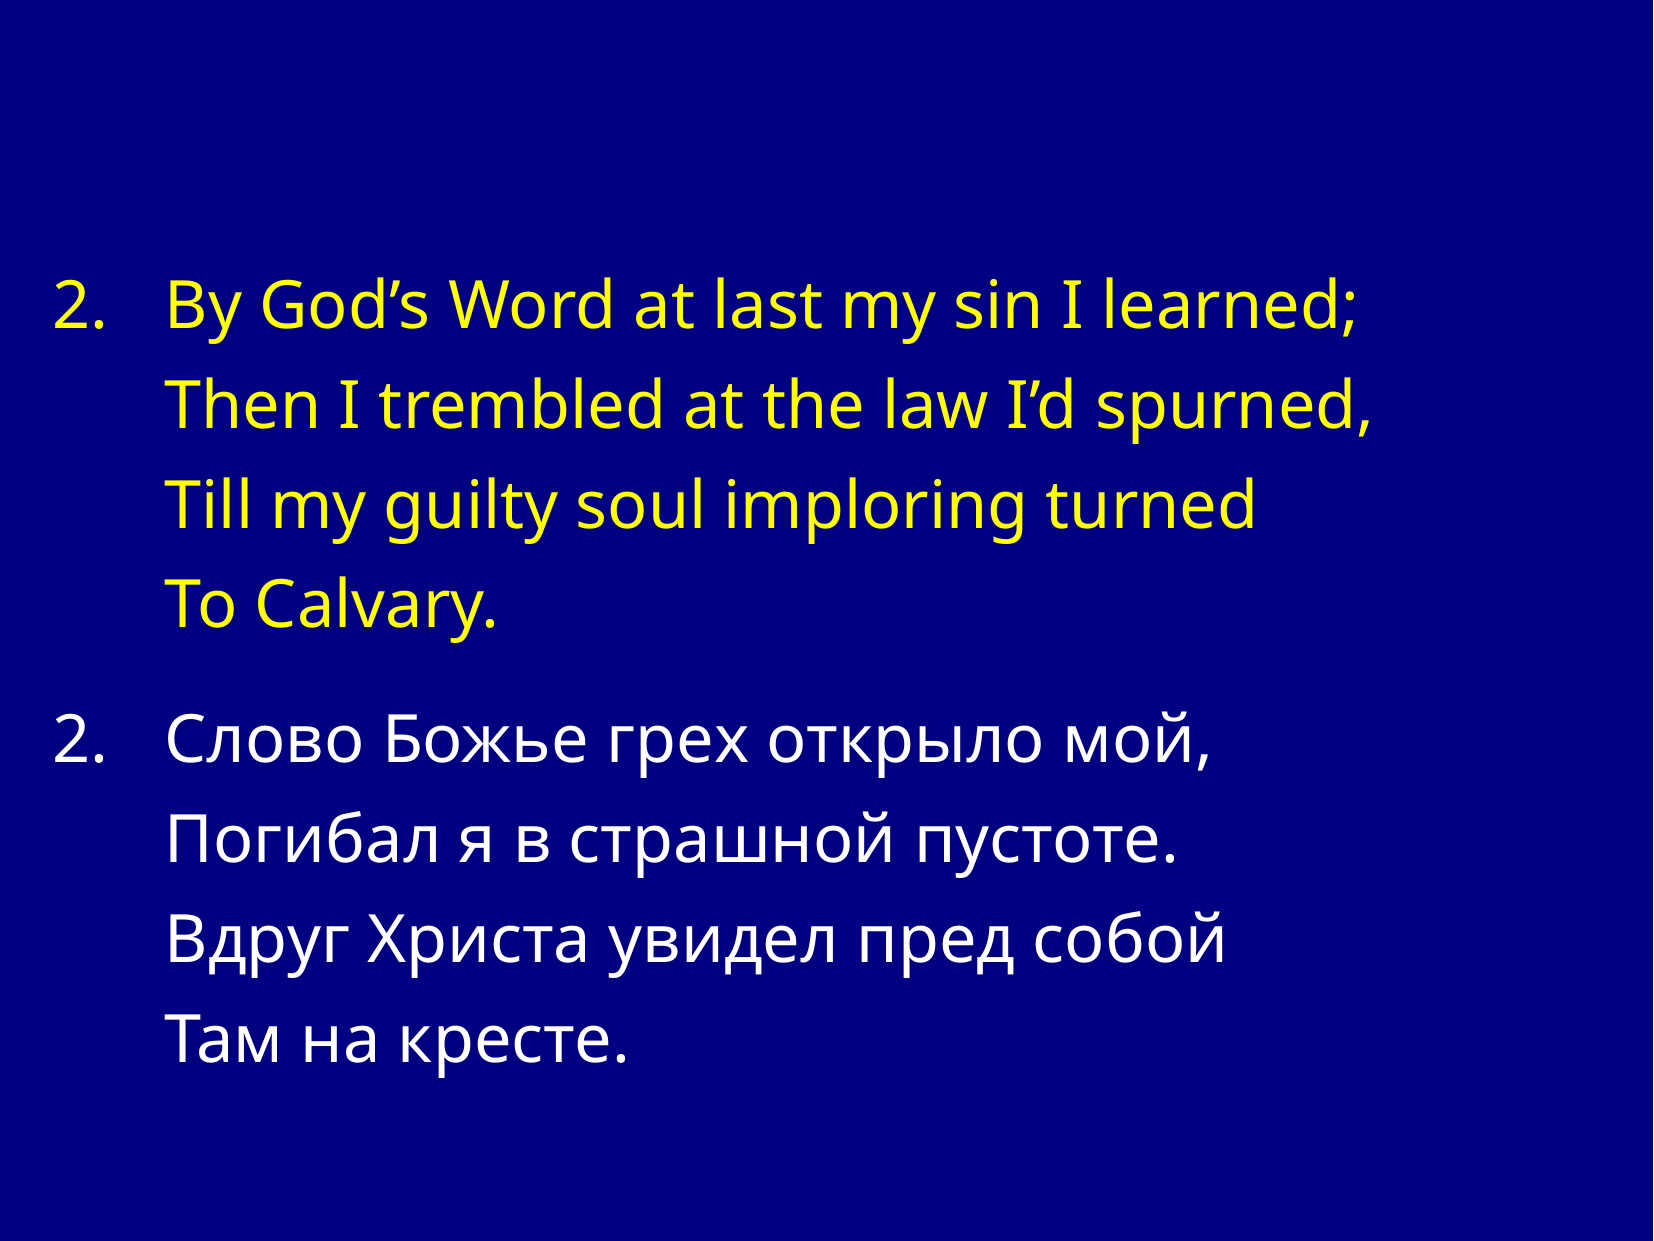

2.	By God’s Word at last my sin I learned;
	Then I trembled at the law I’d spurned,
	Till my guilty soul imploring turned
	To Calvary.
2.	Слово Божье грех открыло мой,
	Погибал я в страшной пустоте.
	Вдруг Христа увидел пред собой
	Там на кресте.